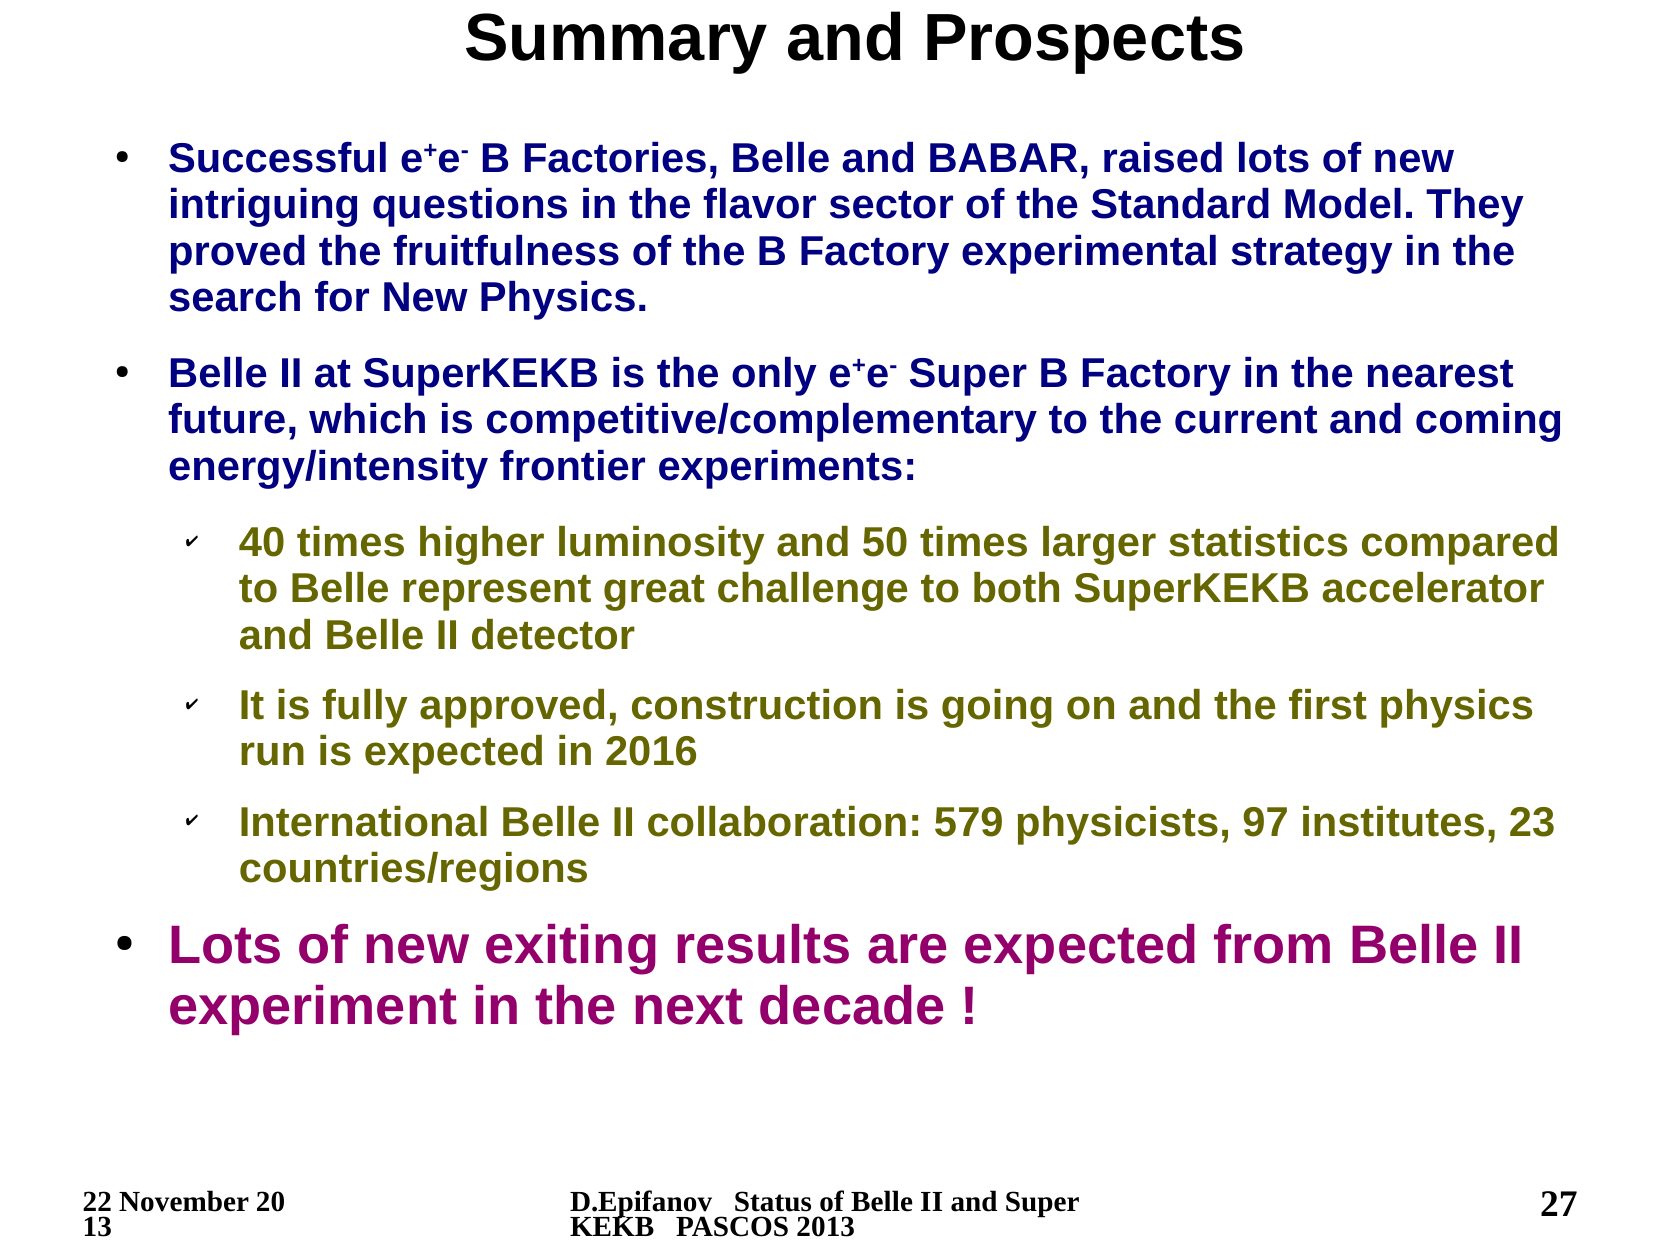

# Summary and Prospects
Successful e+e- B Factories, Belle and BABAR, raised lots of new intriguing questions in the flavor sector of the Standard Model. They proved the fruitfulness of the B Factory experimental strategy in the search for New Physics.
Belle II at SuperKEKB is the only e+e- Super B Factory in the nearest future, which is competitive/complementary to the current and coming energy/intensity frontier experiments:
40 times higher luminosity and 50 times larger statistics compared to Belle represent great challenge to both SuperKEKB accelerator and Belle II detector
It is fully approved, construction is going on and the first physics run is expected in 2016
International Belle II collaboration: 579 physicists, 97 institutes, 23 countries/regions
Lots of new exiting results are expected from Belle II experiment in the next decade !
27
22 November 2013
D.Epifanov Status of Belle II and SuperKEKB PASCOS 2013